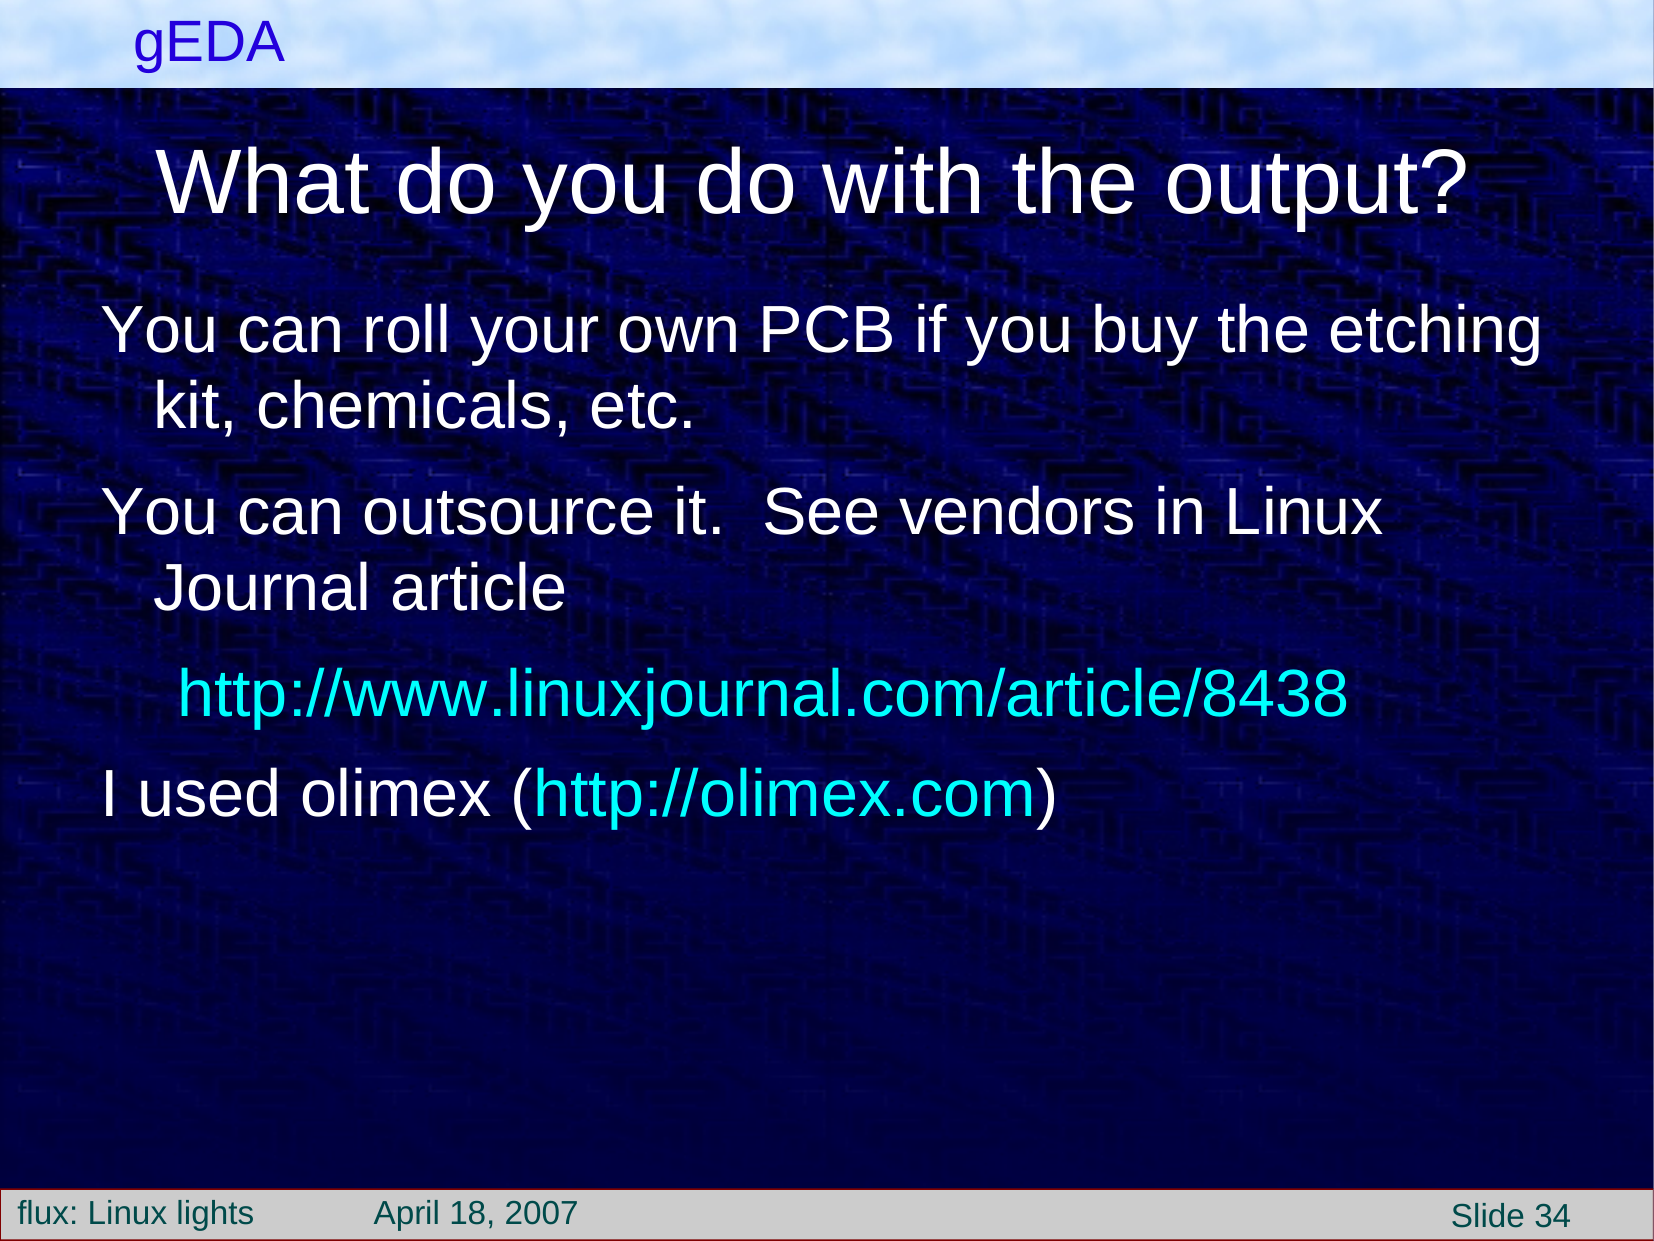

gEDA
# What do you do with the output?
You can roll your own PCB if you buy the etching kit, chemicals, etc.
You can outsource it. See vendors in Linux Journal article
http://www.linuxjournal.com/article/8438
I used olimex (http://olimex.com)
flux: Linux lights	April 18, 2007
Slide